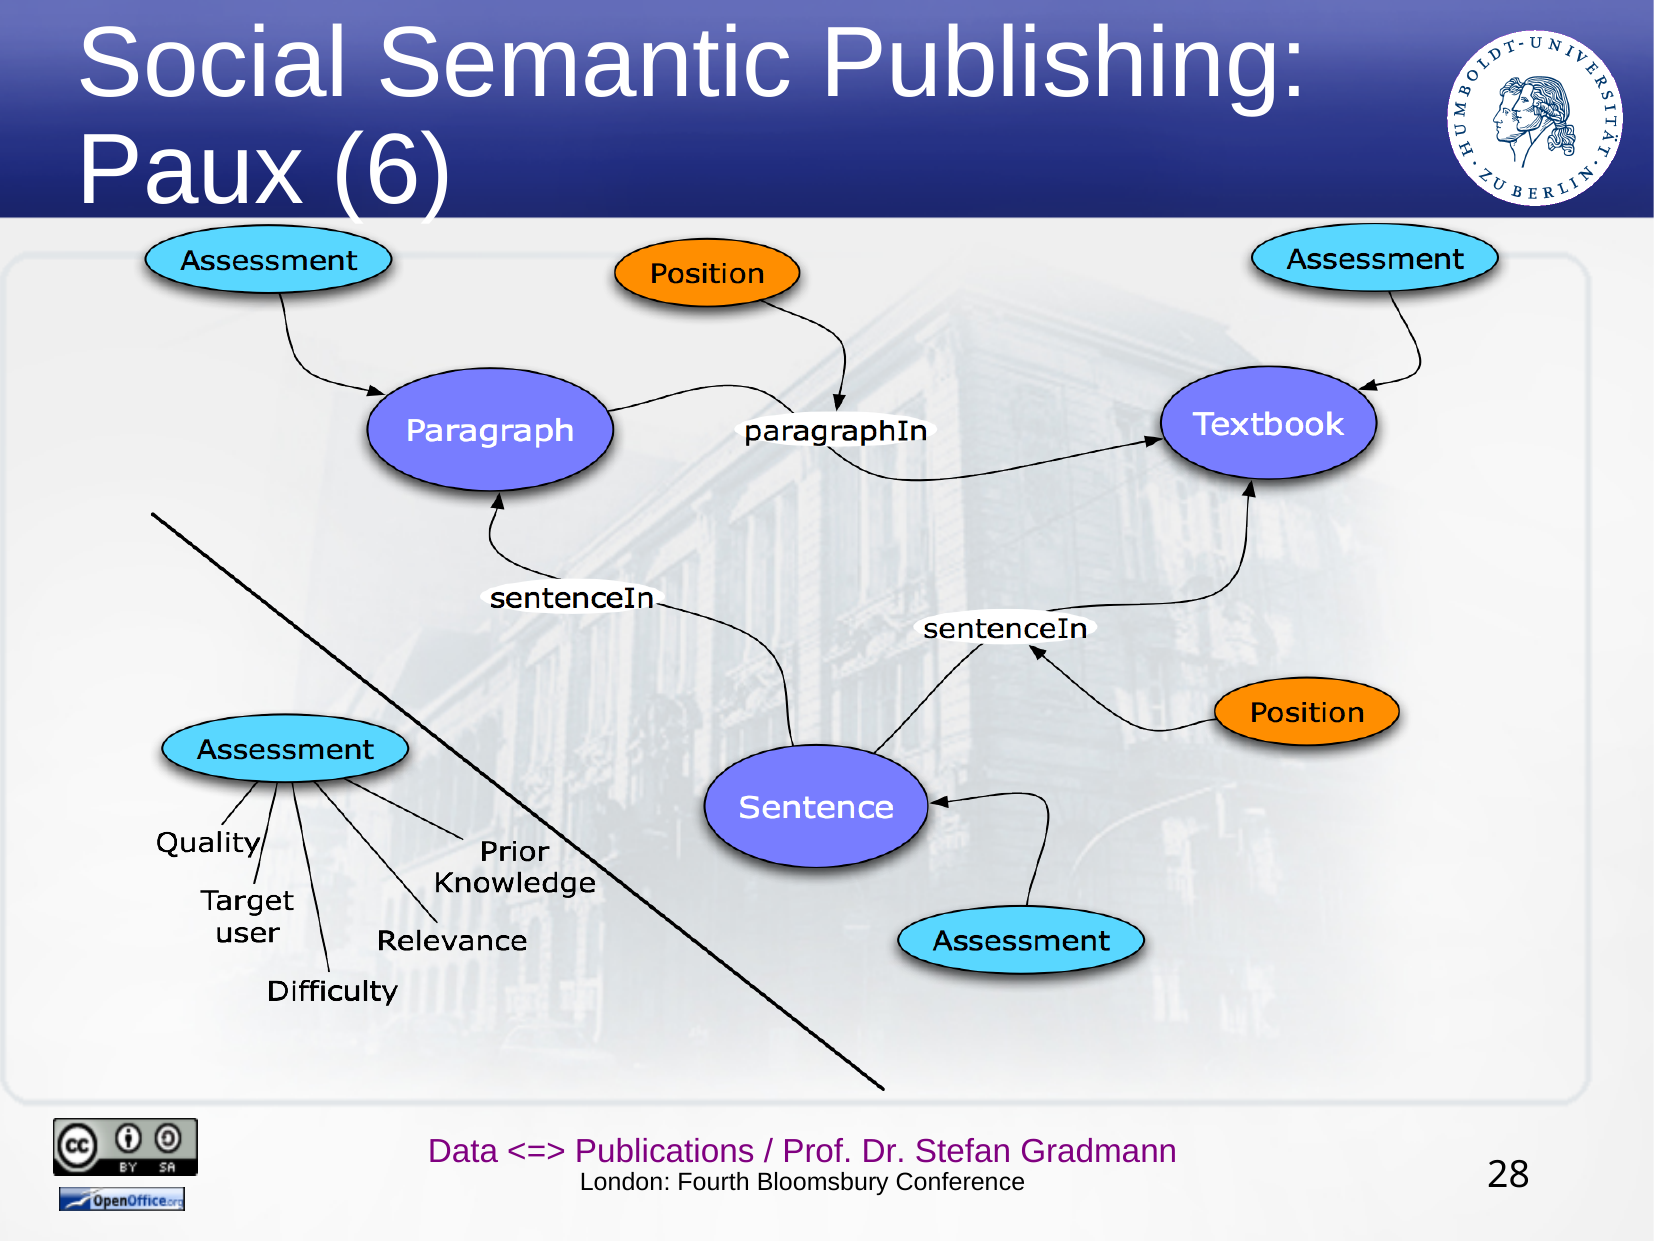

# Social Semantic Publishing: Paux (6)
Data <=> Publications / Prof. Dr. Stefan Gradmann